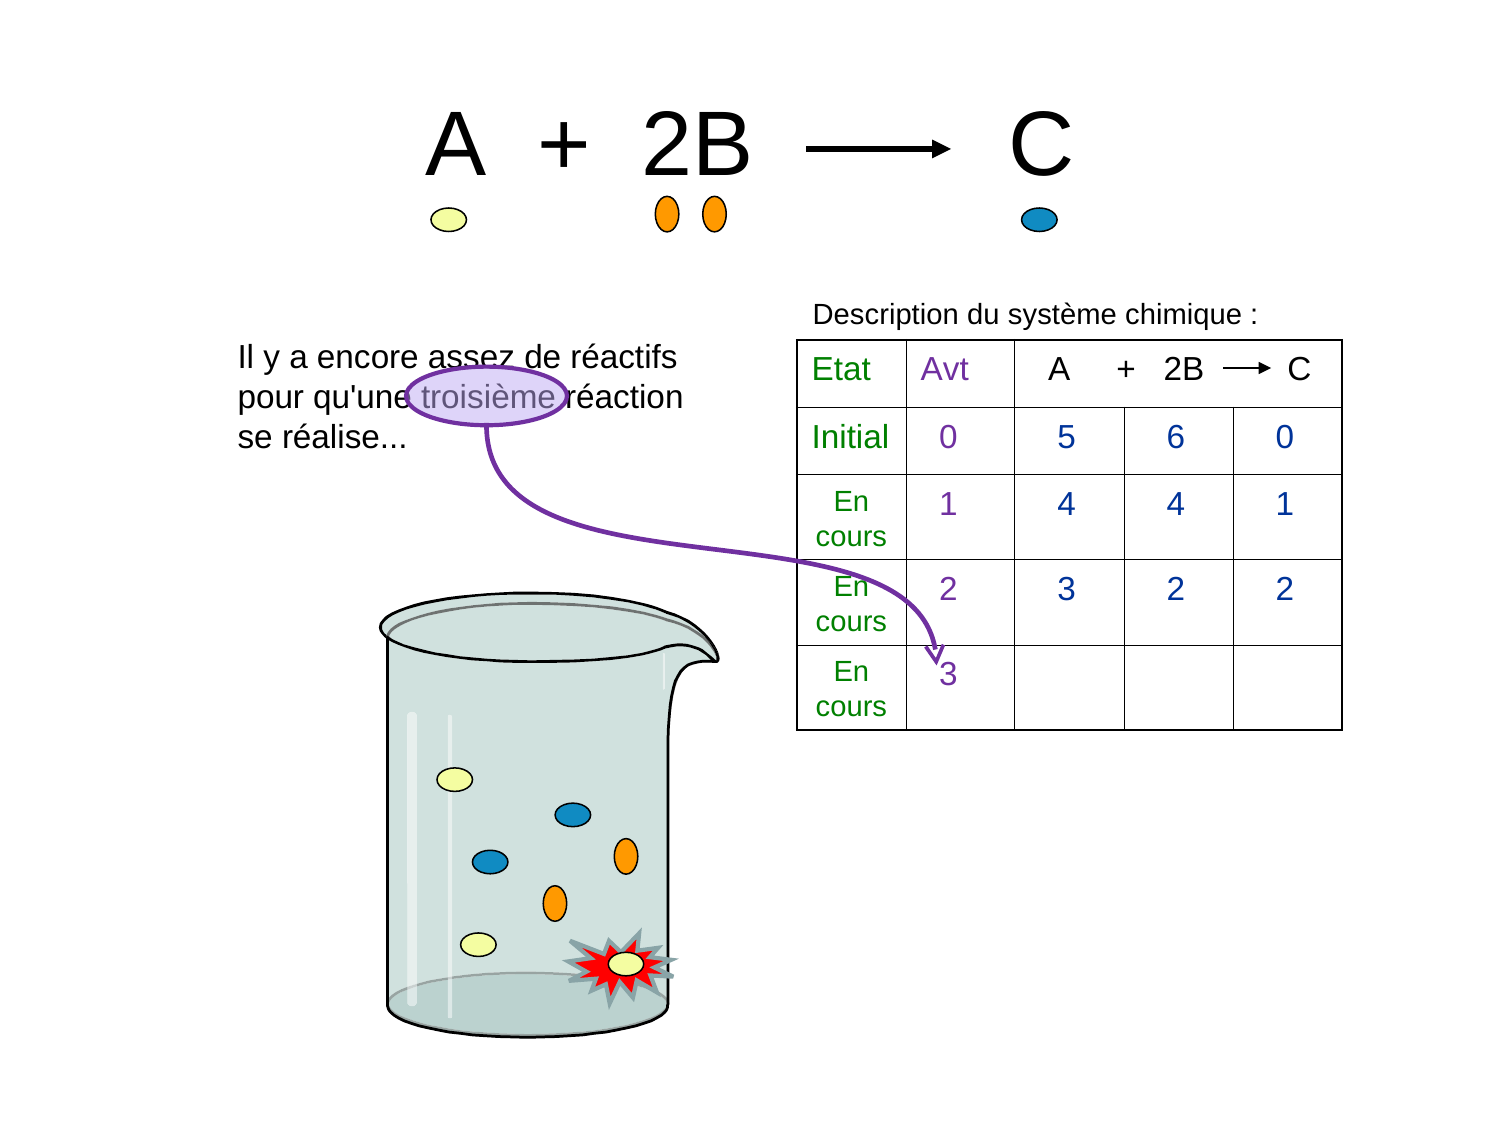

# A + 2B C
Description du système chimique :
Il y a encore assez de réactifs pour qu'une troisième réaction se réalise...
| Etat | Avt | A + 2B C | | |
| --- | --- | --- | --- | --- |
| Initial | 0 | 5 | 6 | 0 |
| En cours | 1 | 4 | 4 | 1 |
| En cours | 2 | 3 | 2 | 2 |
| En cours | 3 | | | |